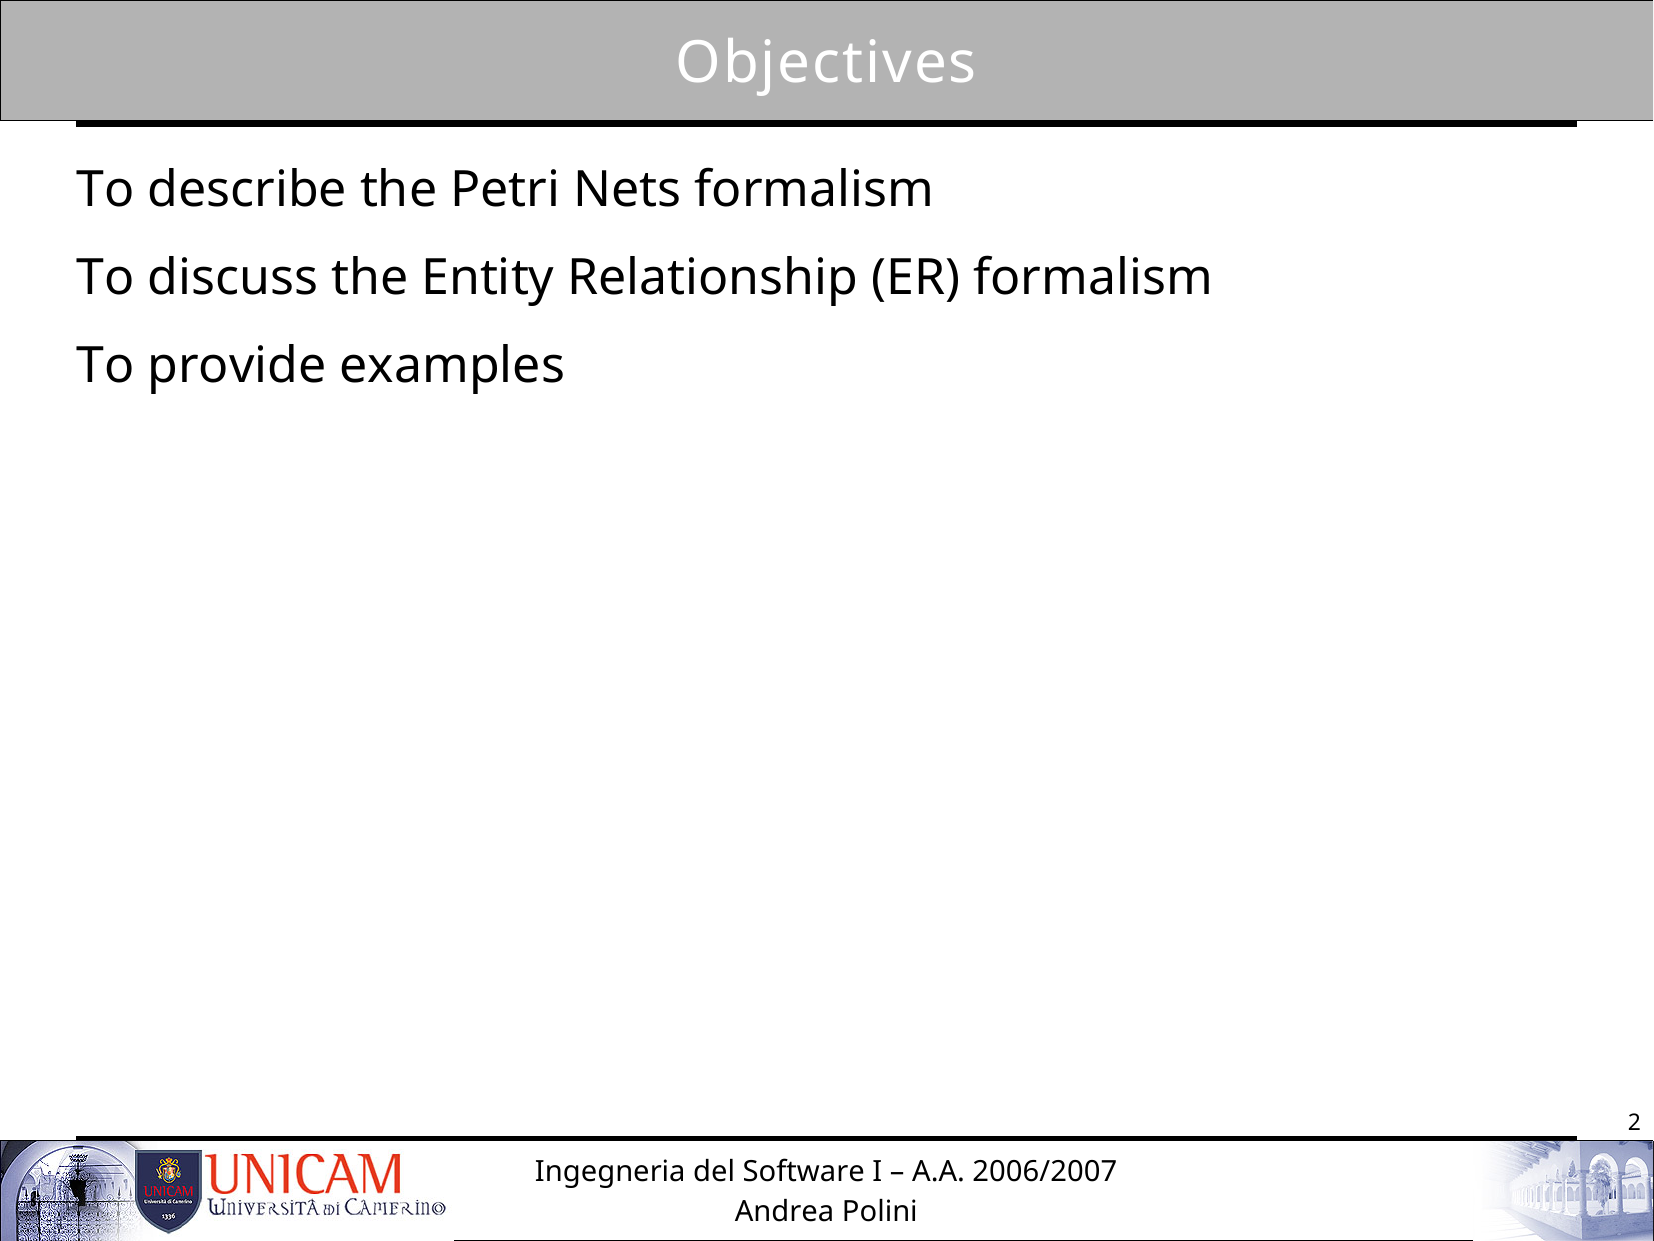

# Objectives
To describe the Petri Nets formalism
To discuss the Entity Relationship (ER) formalism
To provide examples
2